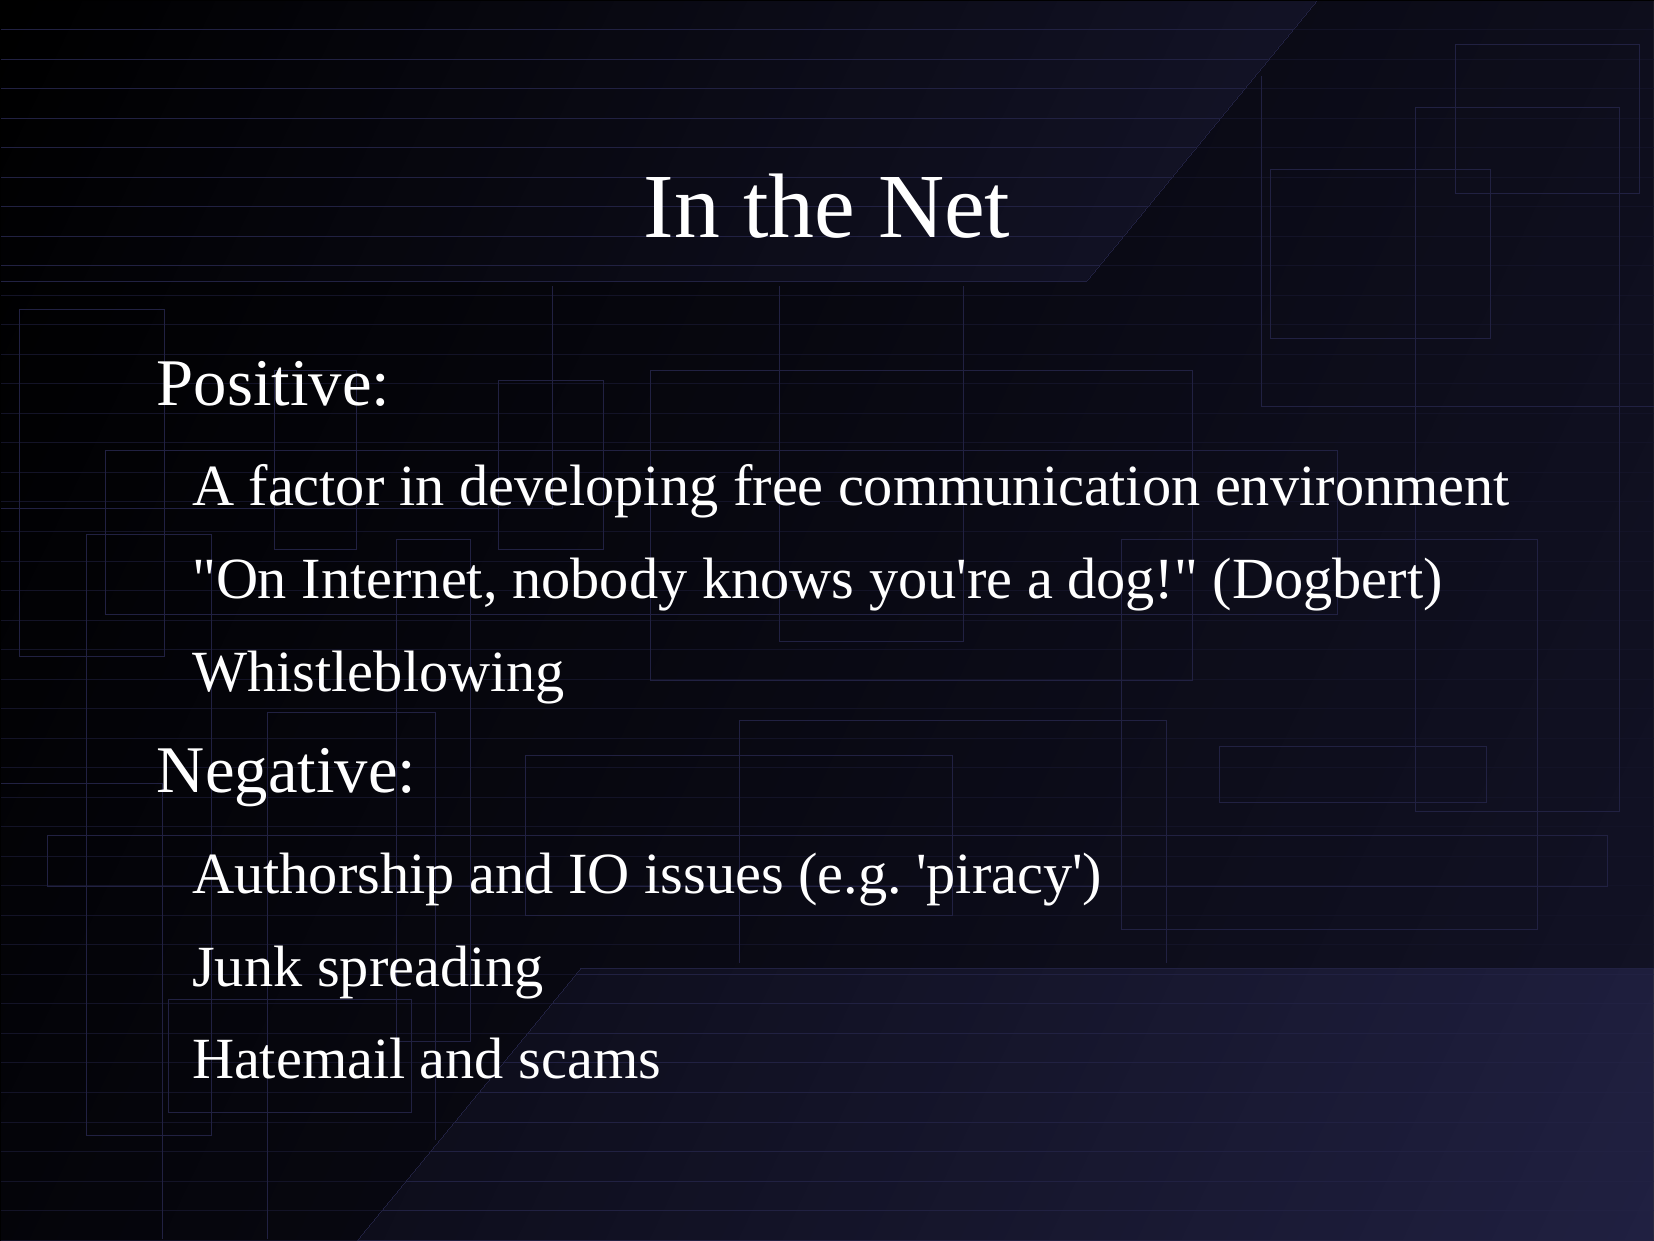

# In the Net
Positive:
A factor in developing free communication environment
"On Internet, nobody knows you're a dog!" (Dogbert)
Whistleblowing
Negative:
Authorship and IO issues (e.g. 'piracy')
Junk spreading
Hatemail and scams